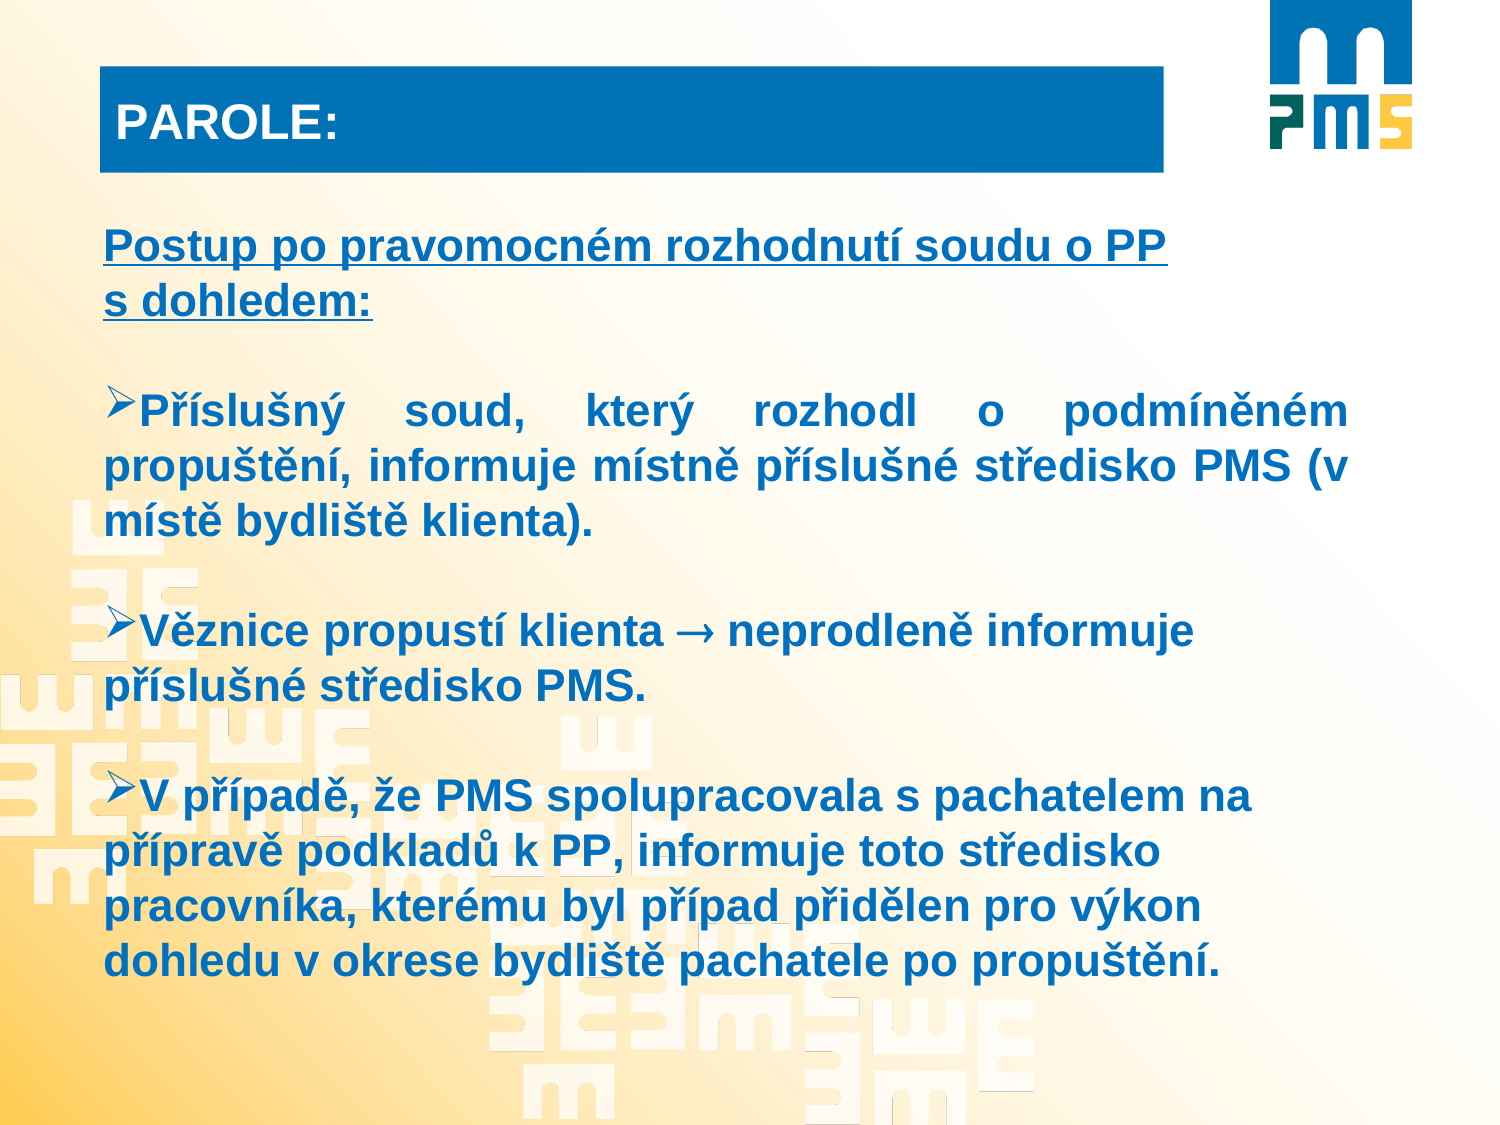

# PAROLE:
Postup po pravomocném rozhodnutí soudu o PP s dohledem:
Příslušný soud, který rozhodl o podmíněném propuštění, informuje místně příslušné středisko PMS (v místě bydliště klienta).
Věznice propustí klienta  neprodleně informuje příslušné středisko PMS.
V případě, že PMS spolupracovala s pachatelem na přípravě podkladů k PP, informuje toto středisko pracovníka, kterému byl případ přidělen pro výkon dohledu v okrese bydliště pachatele po propuštění.